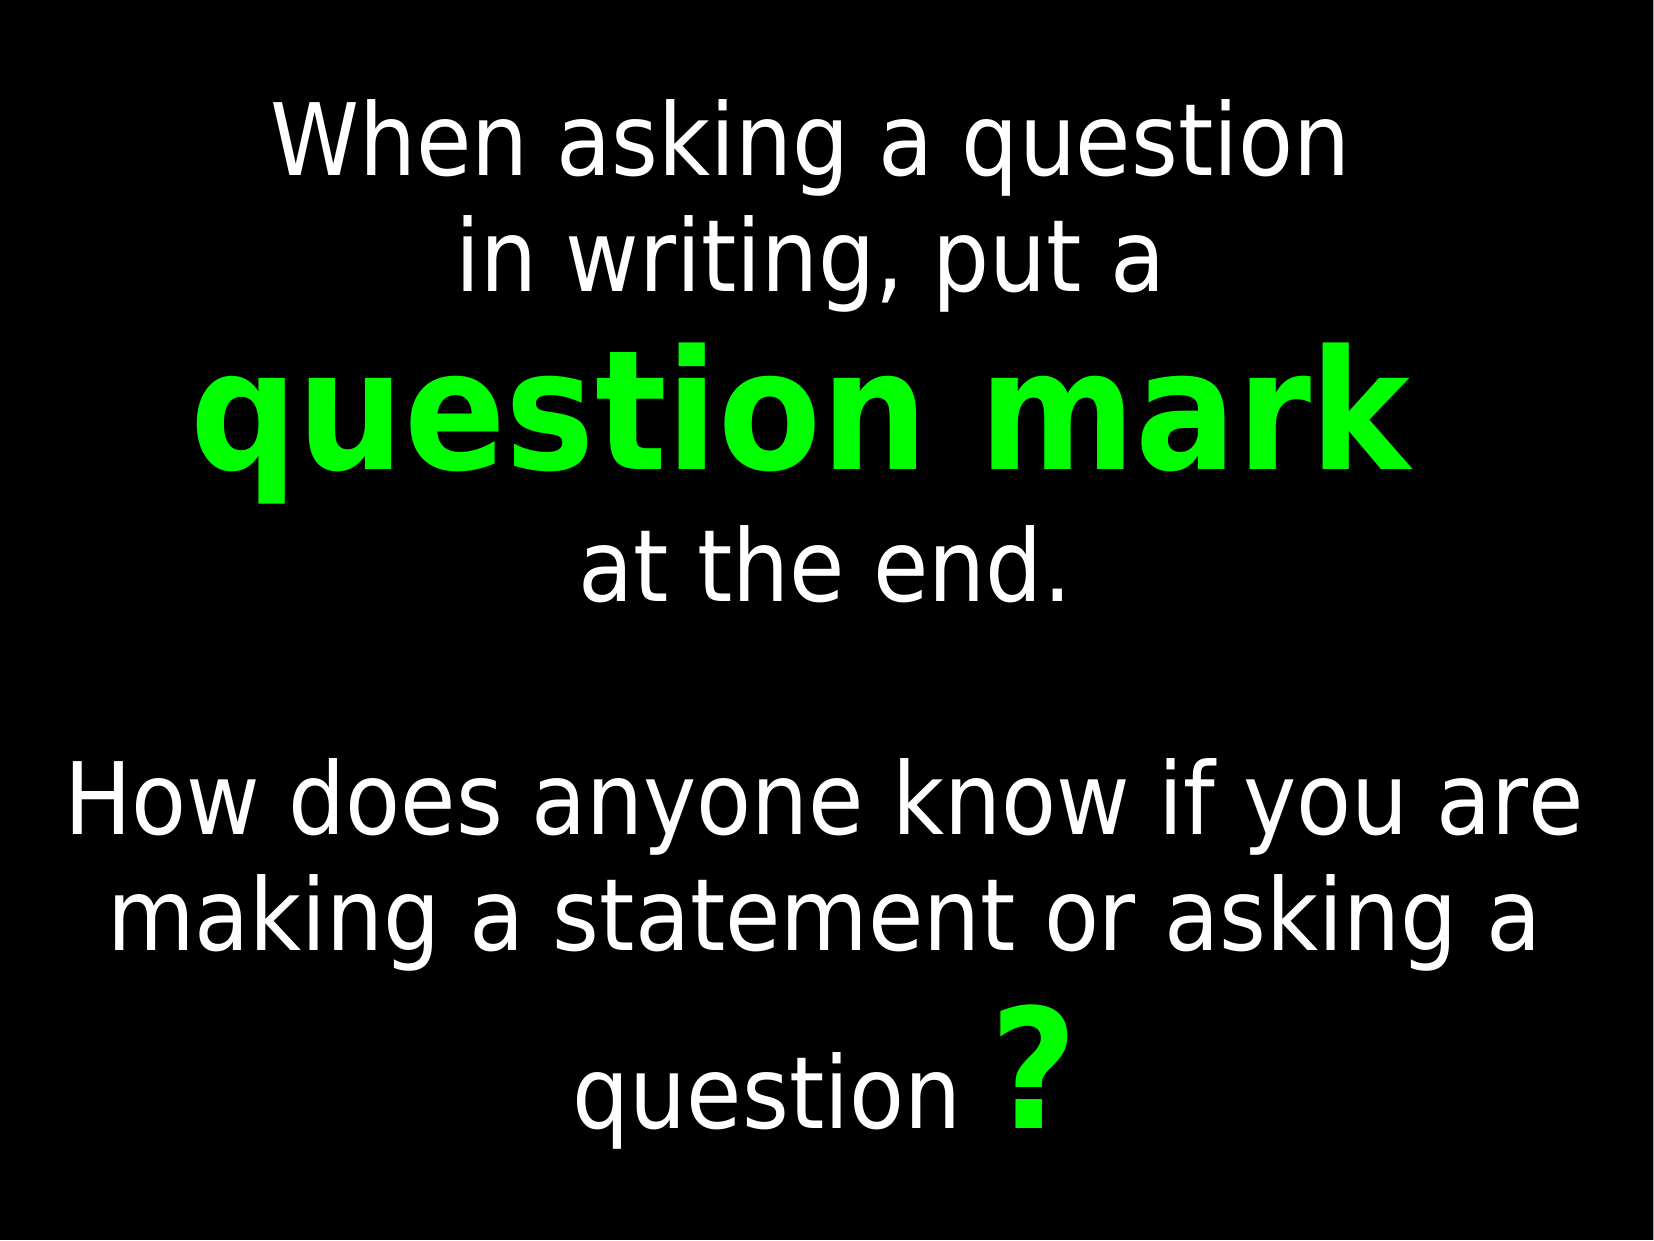

When asking a question
in writing, put a
question mark
at the end.
How does anyone know if you are making a statement or asking a question ?